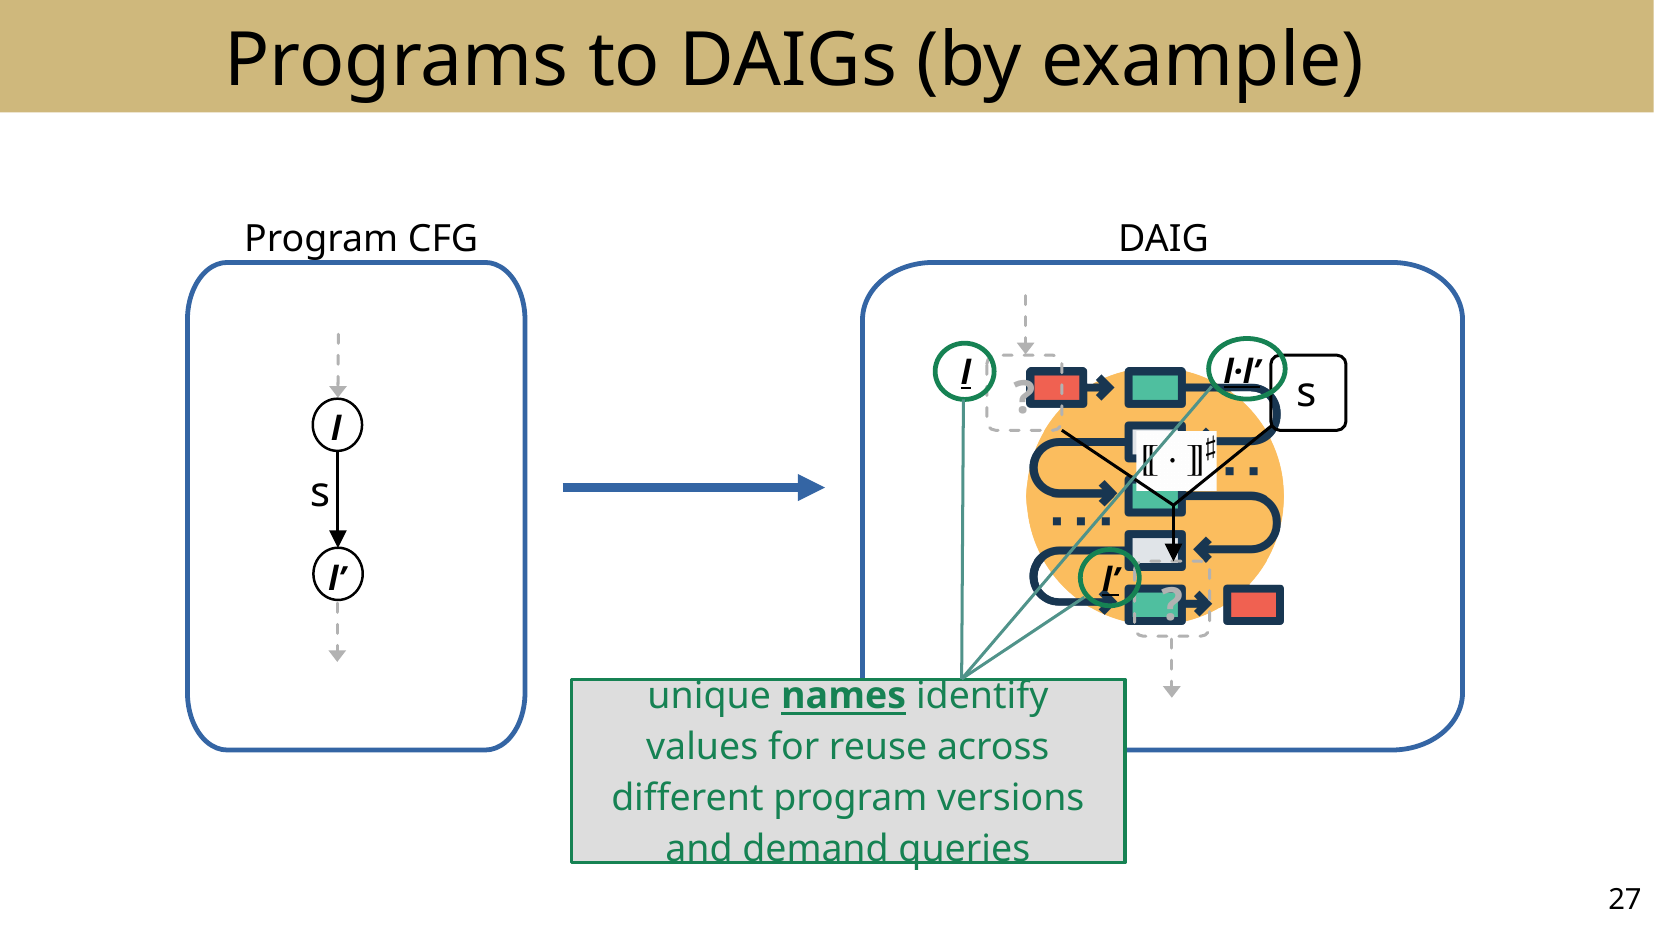

# Programs to DAIGs (by example)
Program CFG
DAIG
unique names identify values for reuse across different program versions and demand queries
l·l’
s
l
?
l
s
l’
l’
?